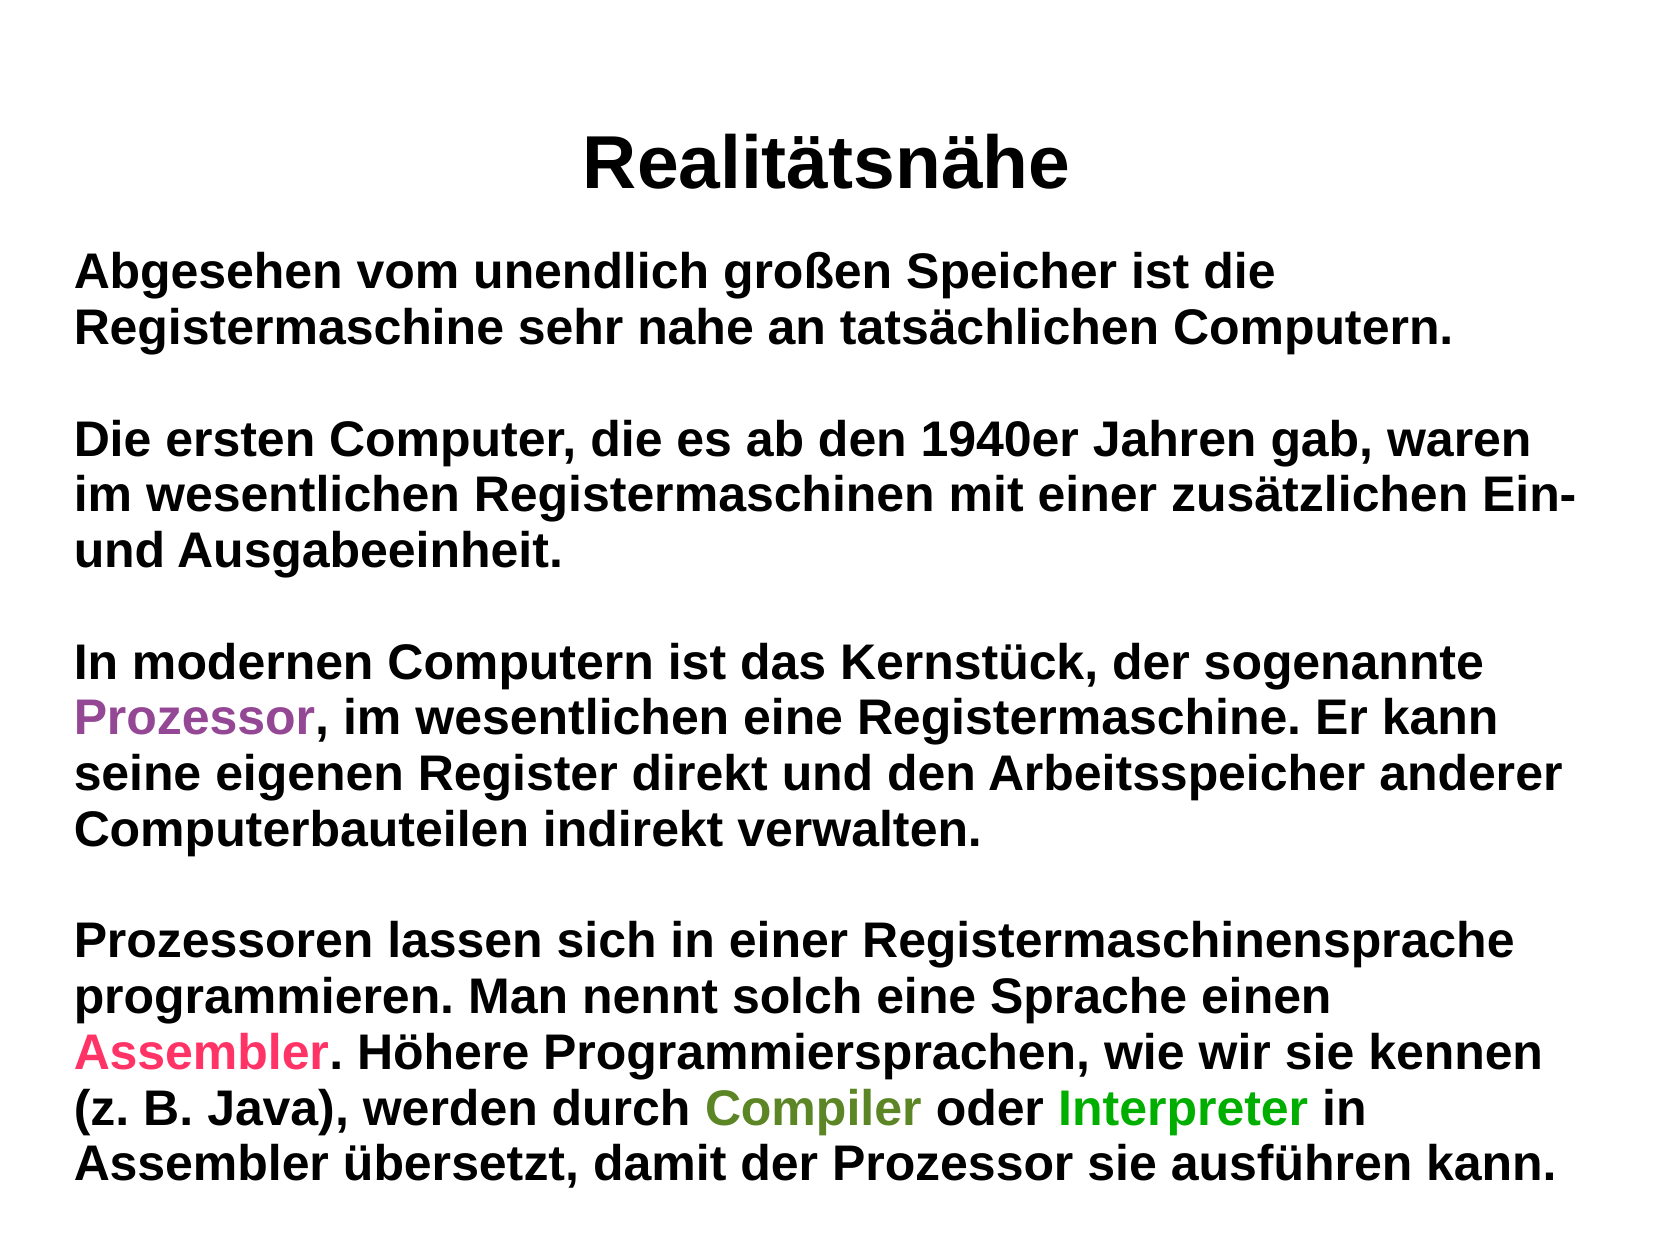

# Realitätsnähe
Abgesehen vom unendlich großen Speicher ist die Registermaschine sehr nahe an tatsächlichen Computern.
Die ersten Computer, die es ab den 1940er Jahren gab, waren im wesentlichen Registermaschinen mit einer zusätzlichen Ein- und Ausgabeeinheit.
In modernen Computern ist das Kernstück, der sogenannte Prozessor, im wesentlichen eine Registermaschine. Er kann seine eigenen Register direkt und den Arbeitsspeicher anderer Computerbauteilen indirekt verwalten.
Prozessoren lassen sich in einer Registermaschinensprache programmieren. Man nennt solch eine Sprache einen Assembler. Höhere Programmiersprachen, wie wir sie kennen (z. B. Java), werden durch Compiler oder Interpreter in Assembler übersetzt, damit der Prozessor sie ausführen kann.